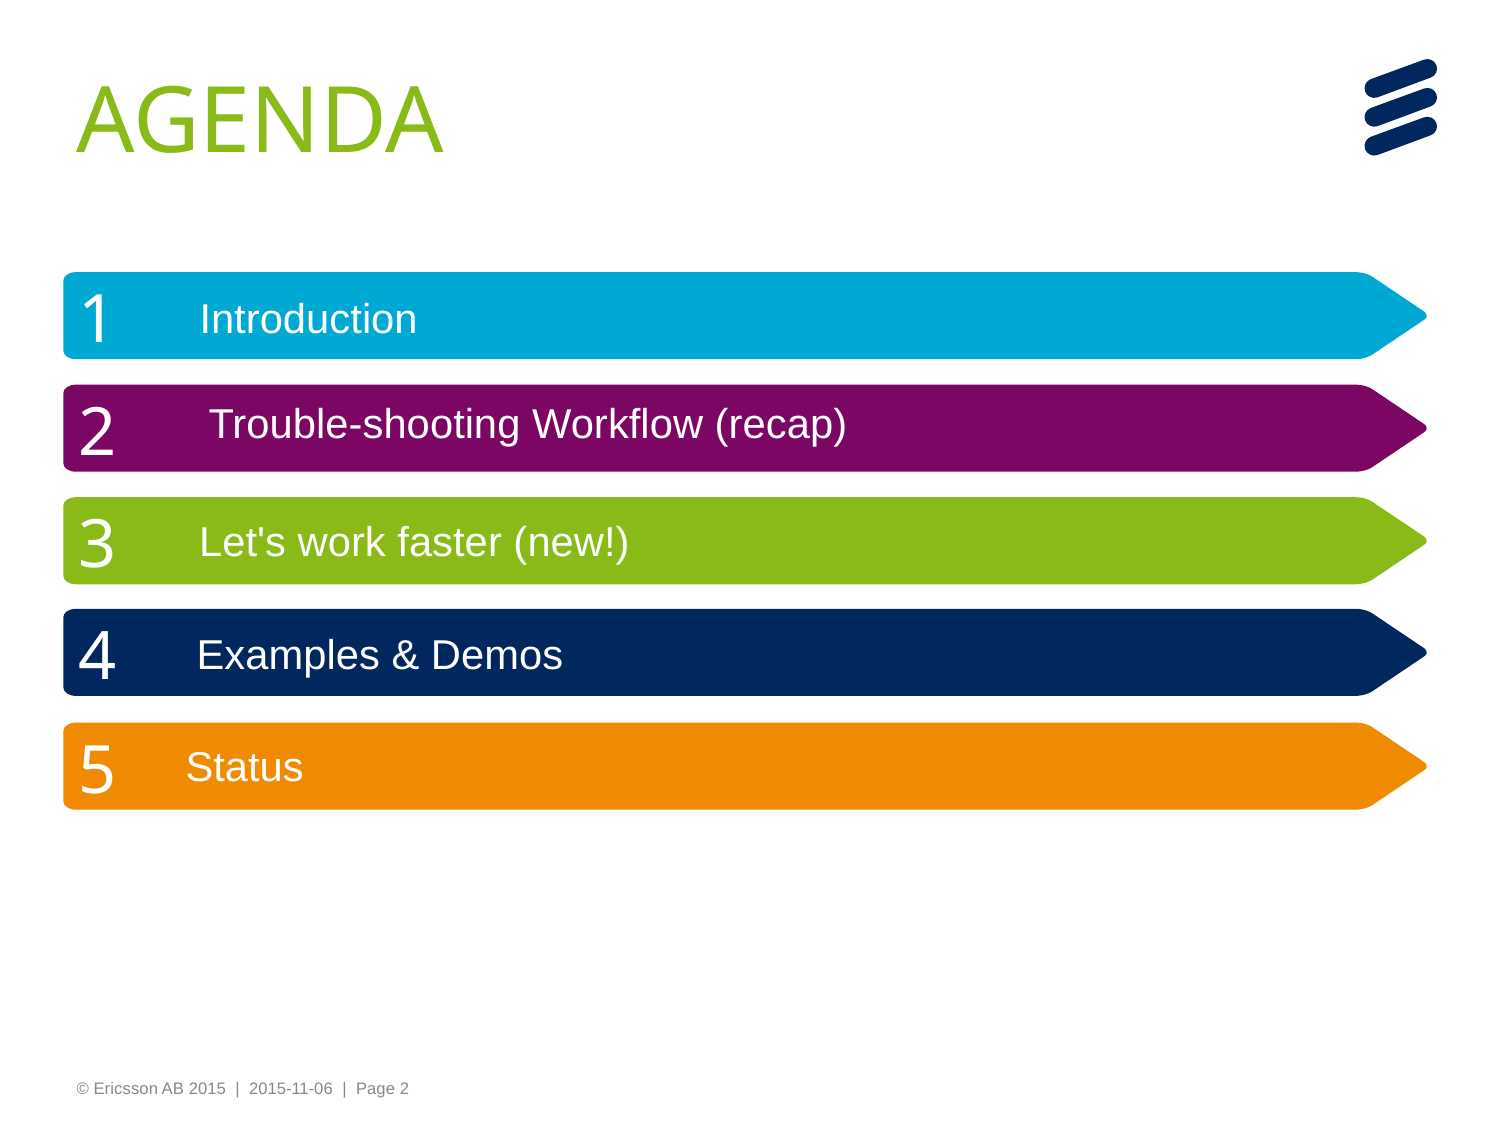

AGENDA
1
Introduction
#
2
Trouble-shooting Workflow (recap)
Let's work faster (new!)
3
Examples & Demos
4
Status
5